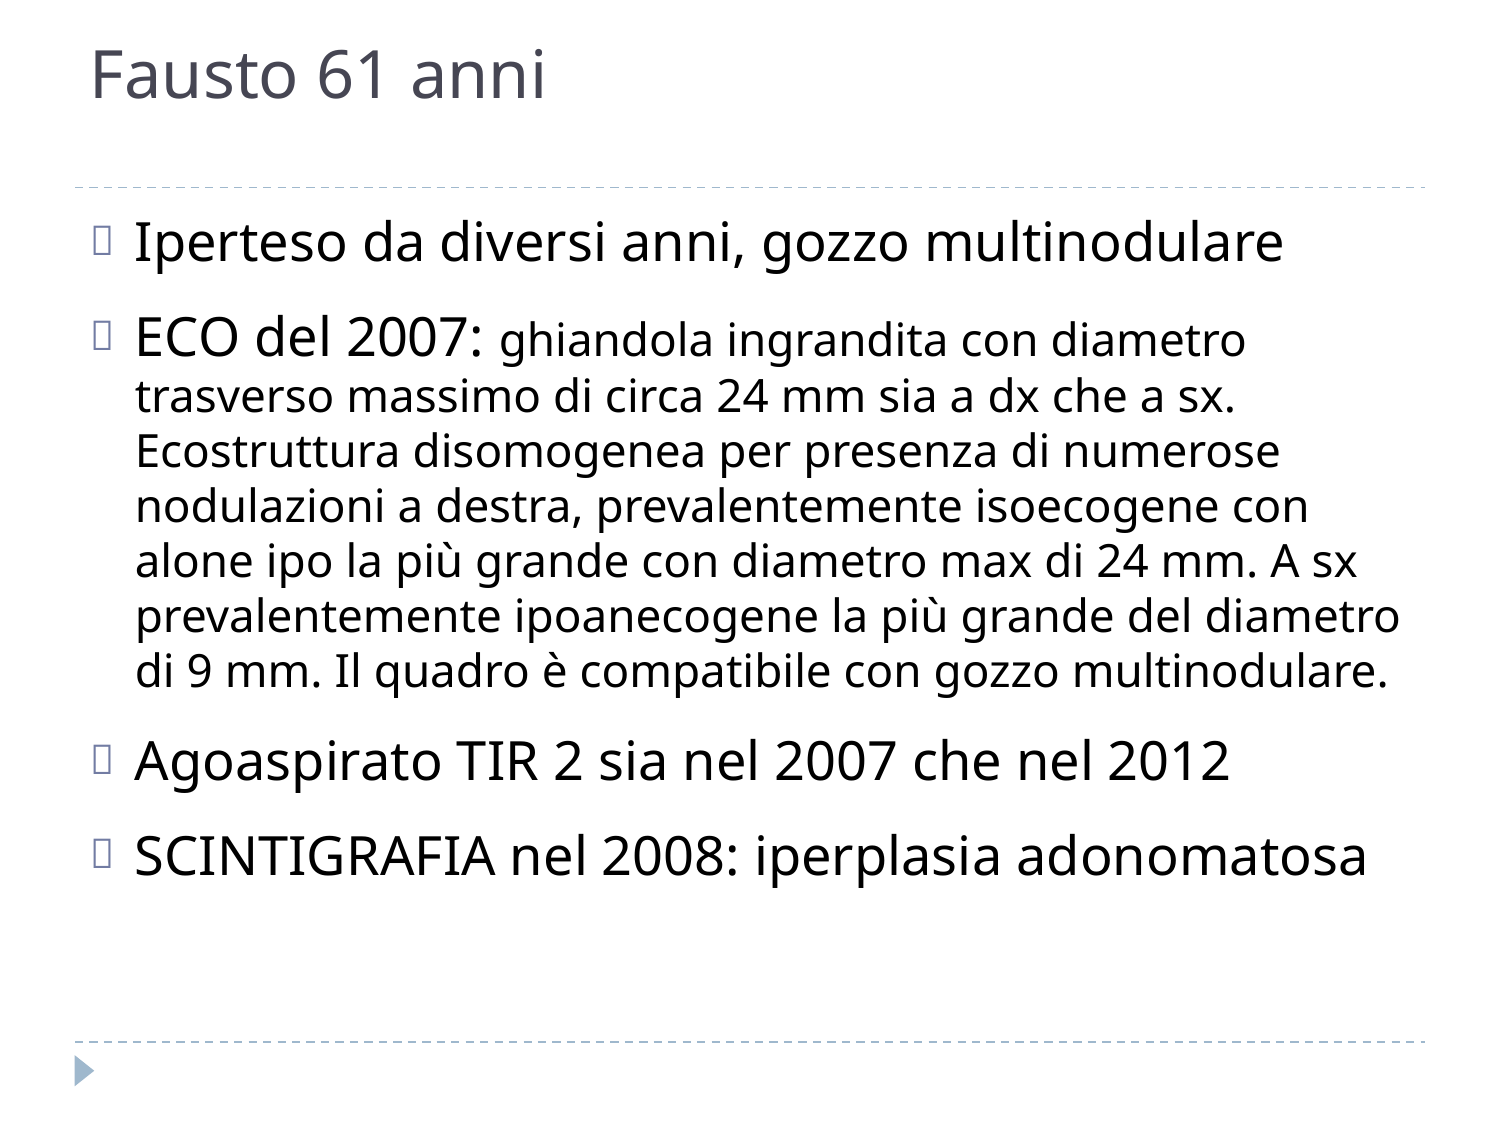

# Fausto 61 anni
Iperteso da diversi anni, gozzo multinodulare
ECO del 2007: ghiandola ingrandita con diametro trasverso massimo di circa 24 mm sia a dx che a sx. Ecostruttura disomogenea per presenza di numerose nodulazioni a destra, prevalentemente isoecogene con alone ipo la più grande con diametro max di 24 mm. A sx prevalentemente ipoanecogene la più grande del diametro di 9 mm. Il quadro è compatibile con gozzo multinodulare.
Agoaspirato TIR 2 sia nel 2007 che nel 2012
SCINTIGRAFIA nel 2008: iperplasia adonomatosa